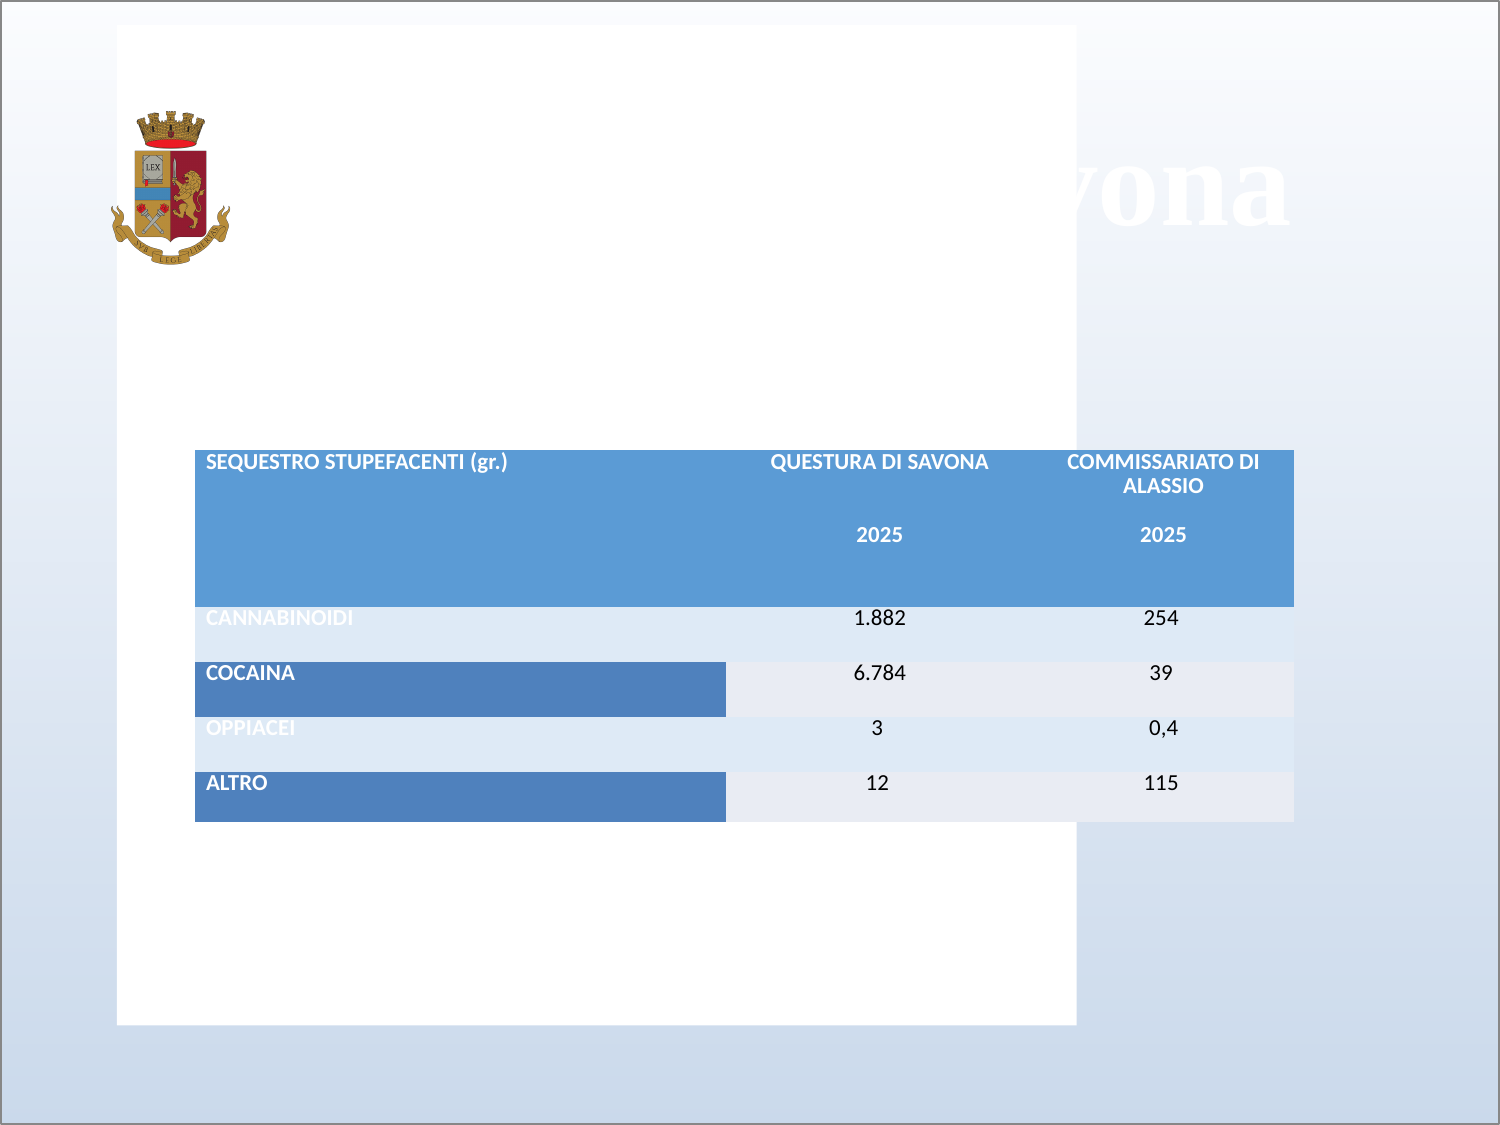

[unsupported chart]
| SEQUESTRO STUPEFACENTI (gr.) | QUESTURA DI SAVONA 2025 | COMMISSARIATO DI ALASSIO 2025 |
| --- | --- | --- |
| CANNABINOIDI | 1.882 | 254 |
| COCAINA | 6.784 | 39 |
| OPPIACEI | 3 | 0,4 |
| ALTRO | 12 | 115 |